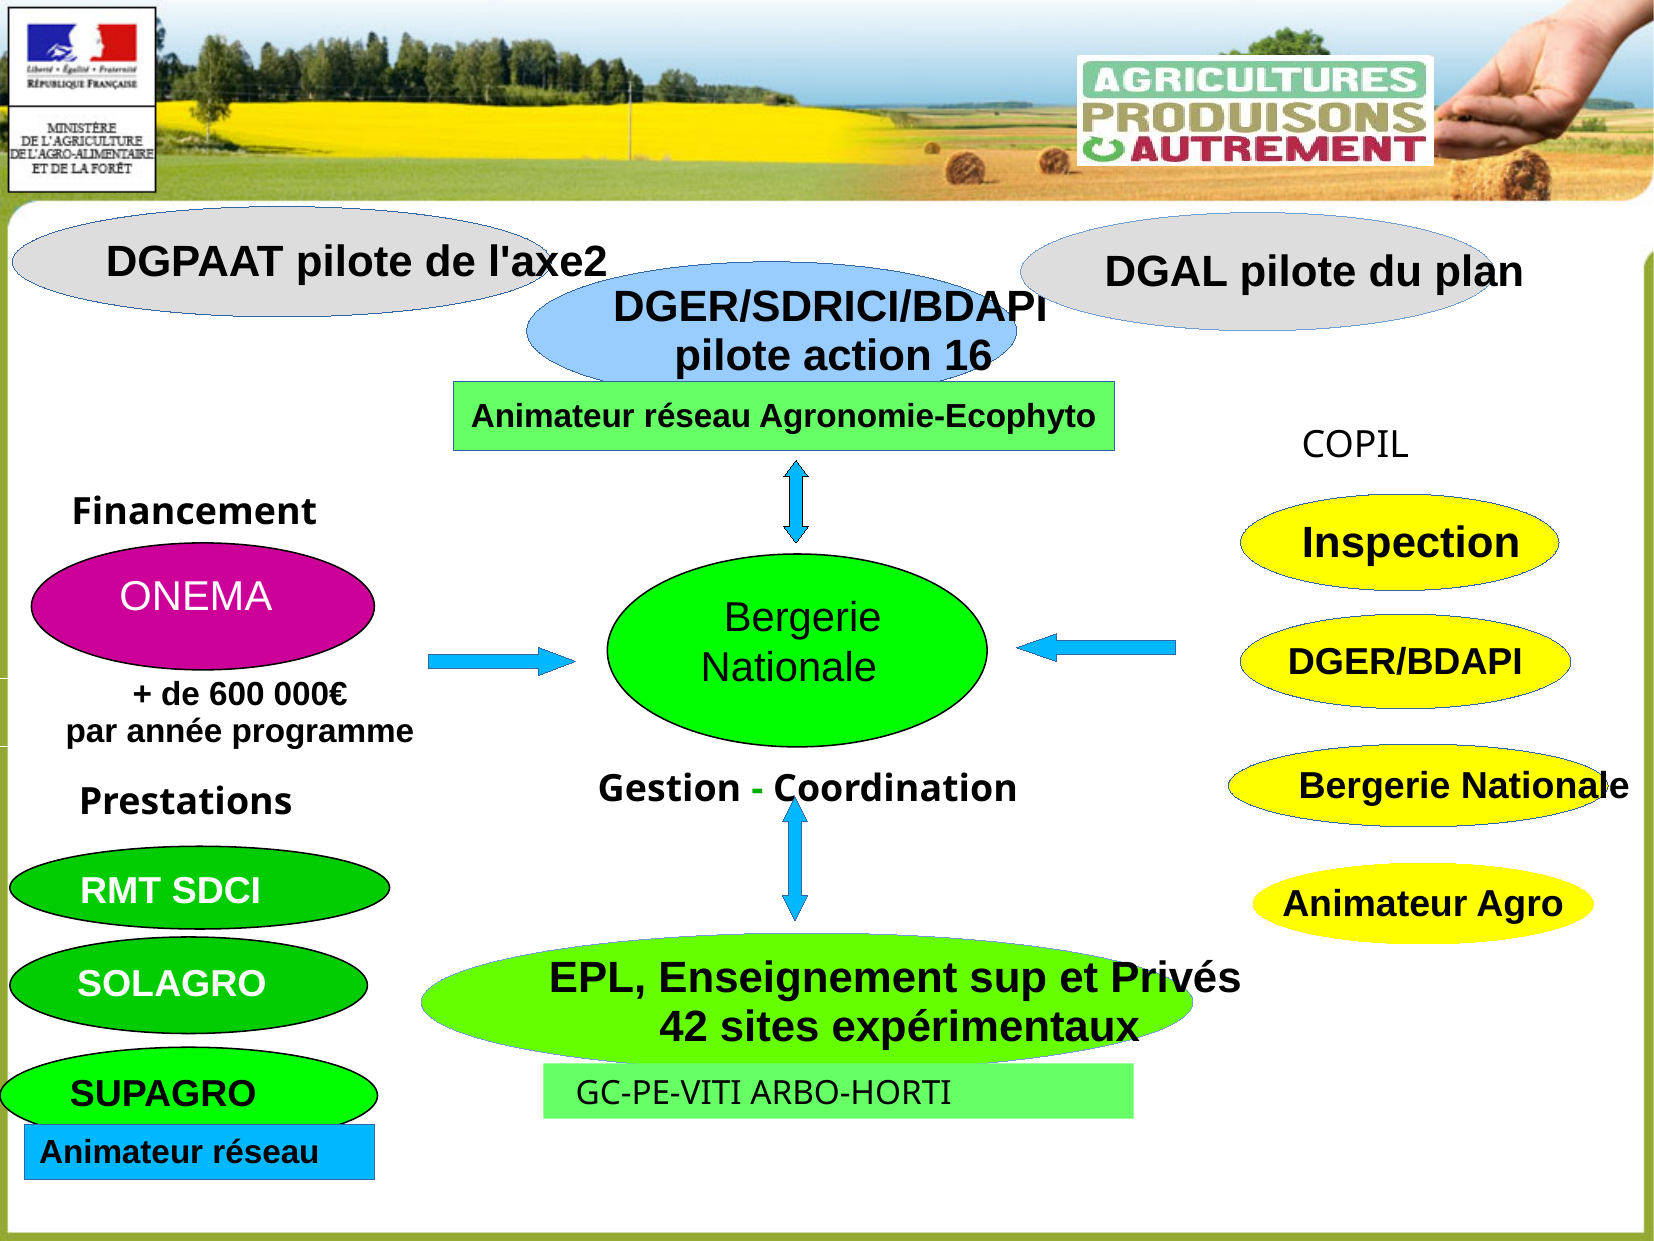

DGPAAT pilote de l'axe2
DGAL pilote du plan
DGER/SDRICI/BDAPI
 pilote action 16
Animateur réseau Agronomie-Ecophyto
 COPIL
Financement
Inspection
 ONEMA
 Bergerie Nationale
DGER/BDAPI
 + de 600 000€
par année programme
Bergerie Nationale
Gestion - Coordination
Prestations
RMT SDCI
Animateur Agro
EPL, Enseignement sup et Privés
	 42 sites expérimentaux
SOLAGRO
SUPAGRO
 GC-PE-VITI ARBO-HORTI
Animateur réseau